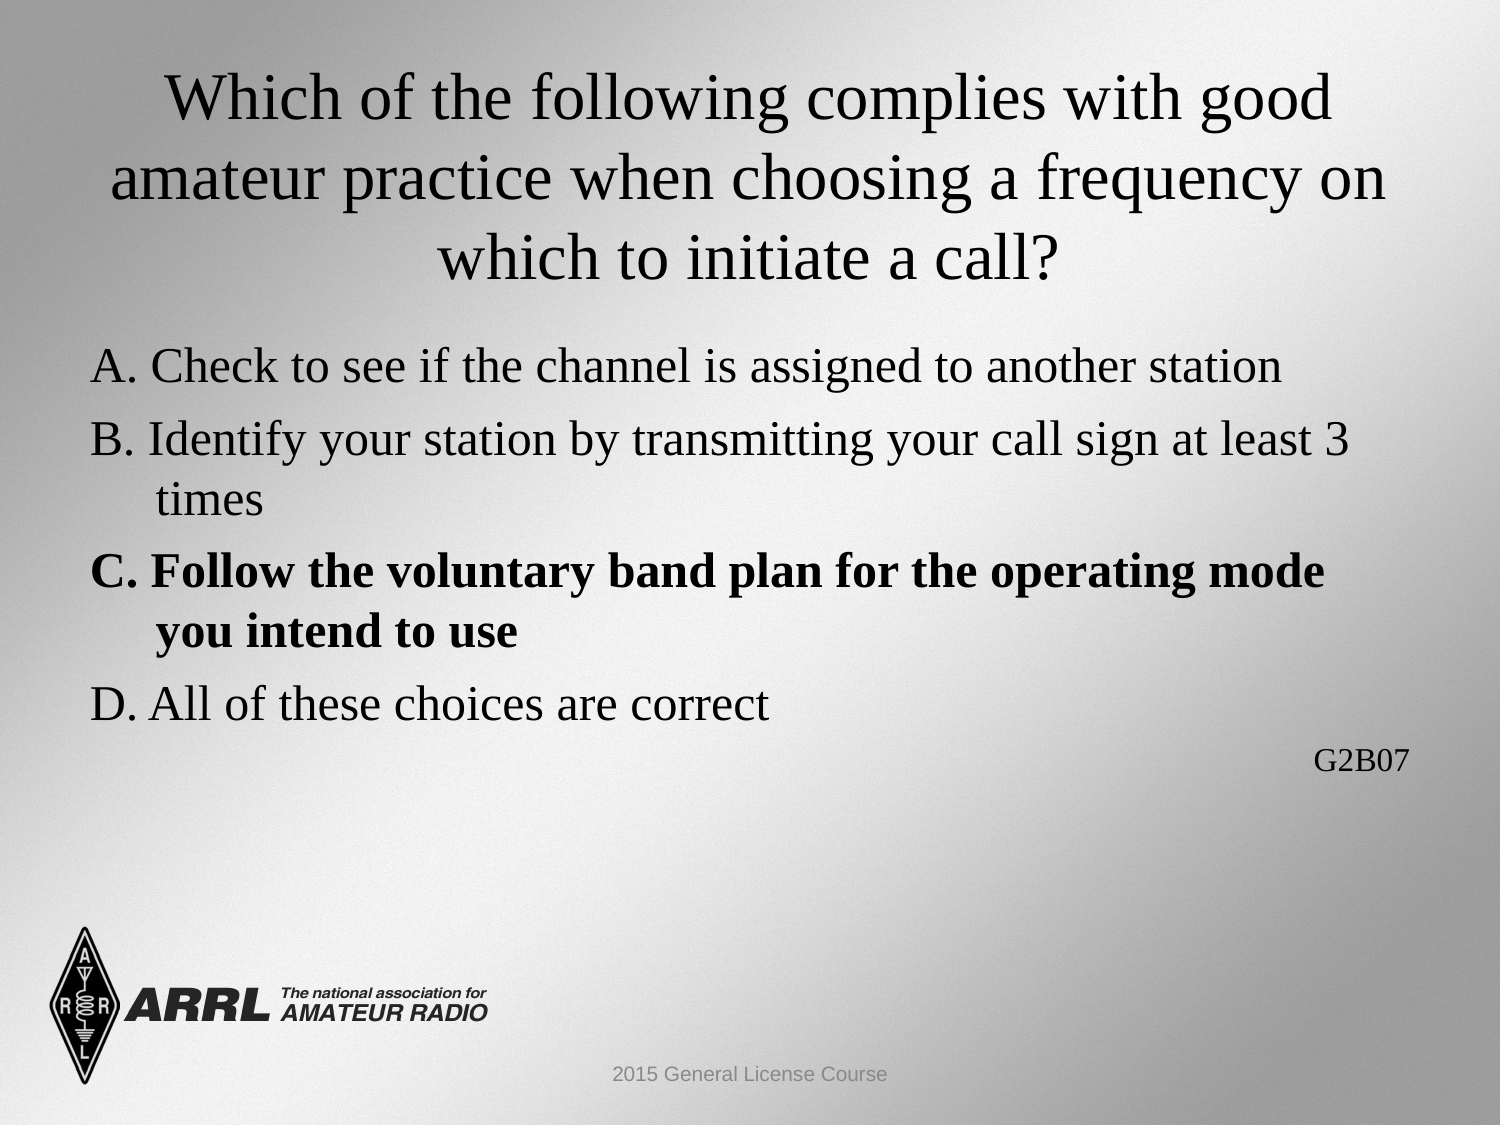

# Which of the following complies with good amateur practice when choosing a frequency on which to initiate a call?
A. Check to see if the channel is assigned to another station
B. Identify your station by transmitting your call sign at least 3 times
C. Follow the voluntary band plan for the operating mode you intend to use
D. All of these choices are correct
 G2B07
2015 General License Course